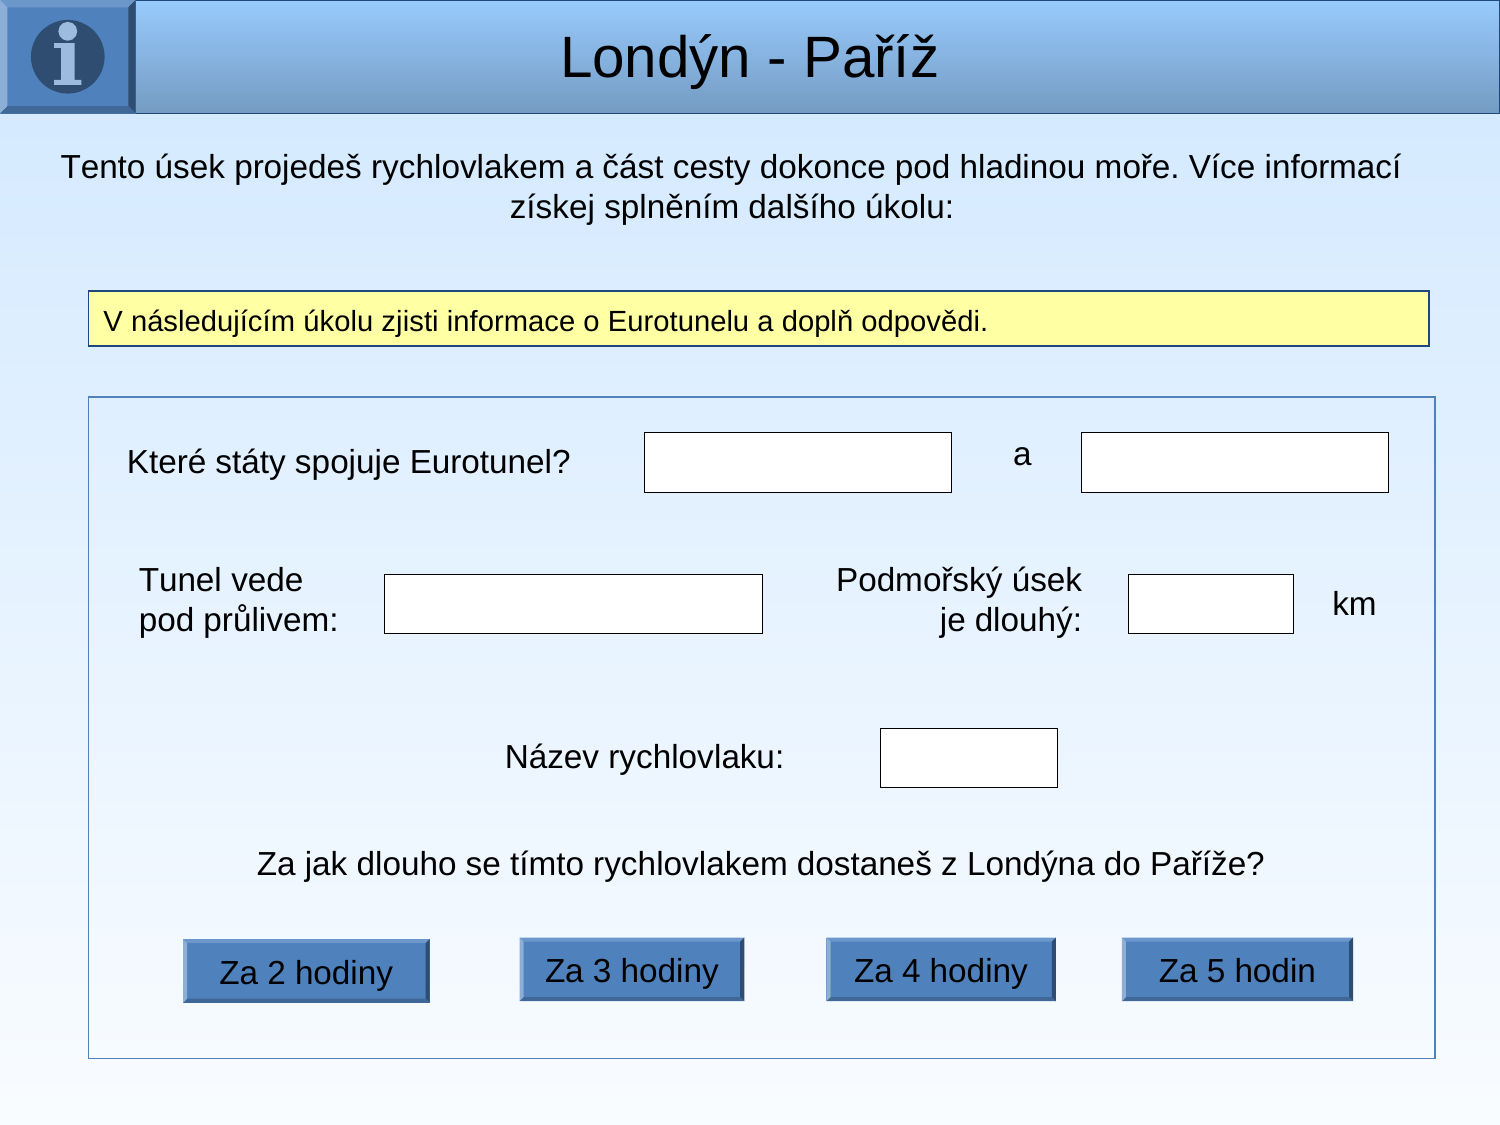

# Londýn - Paříž
Tento úsek projedeš rychlovlakem a část cesty dokonce pod hladinou moře. Více informací získej splněním dalšího úkolu:
V následujícím úkolu zjisti informace o Eurotunelu a doplň odpovědi.
a
Které státy spojuje Eurotunel?
Tunel vede
pod průlivem:
Podmořský úsek
je dlouhý:
km
Název rychlovlaku:
Za jak dlouho se tímto rychlovlakem dostaneš z Londýna do Paříže?
Za 3 hodiny
Za 4 hodiny
Za 5 hodin
Za 2 hodiny